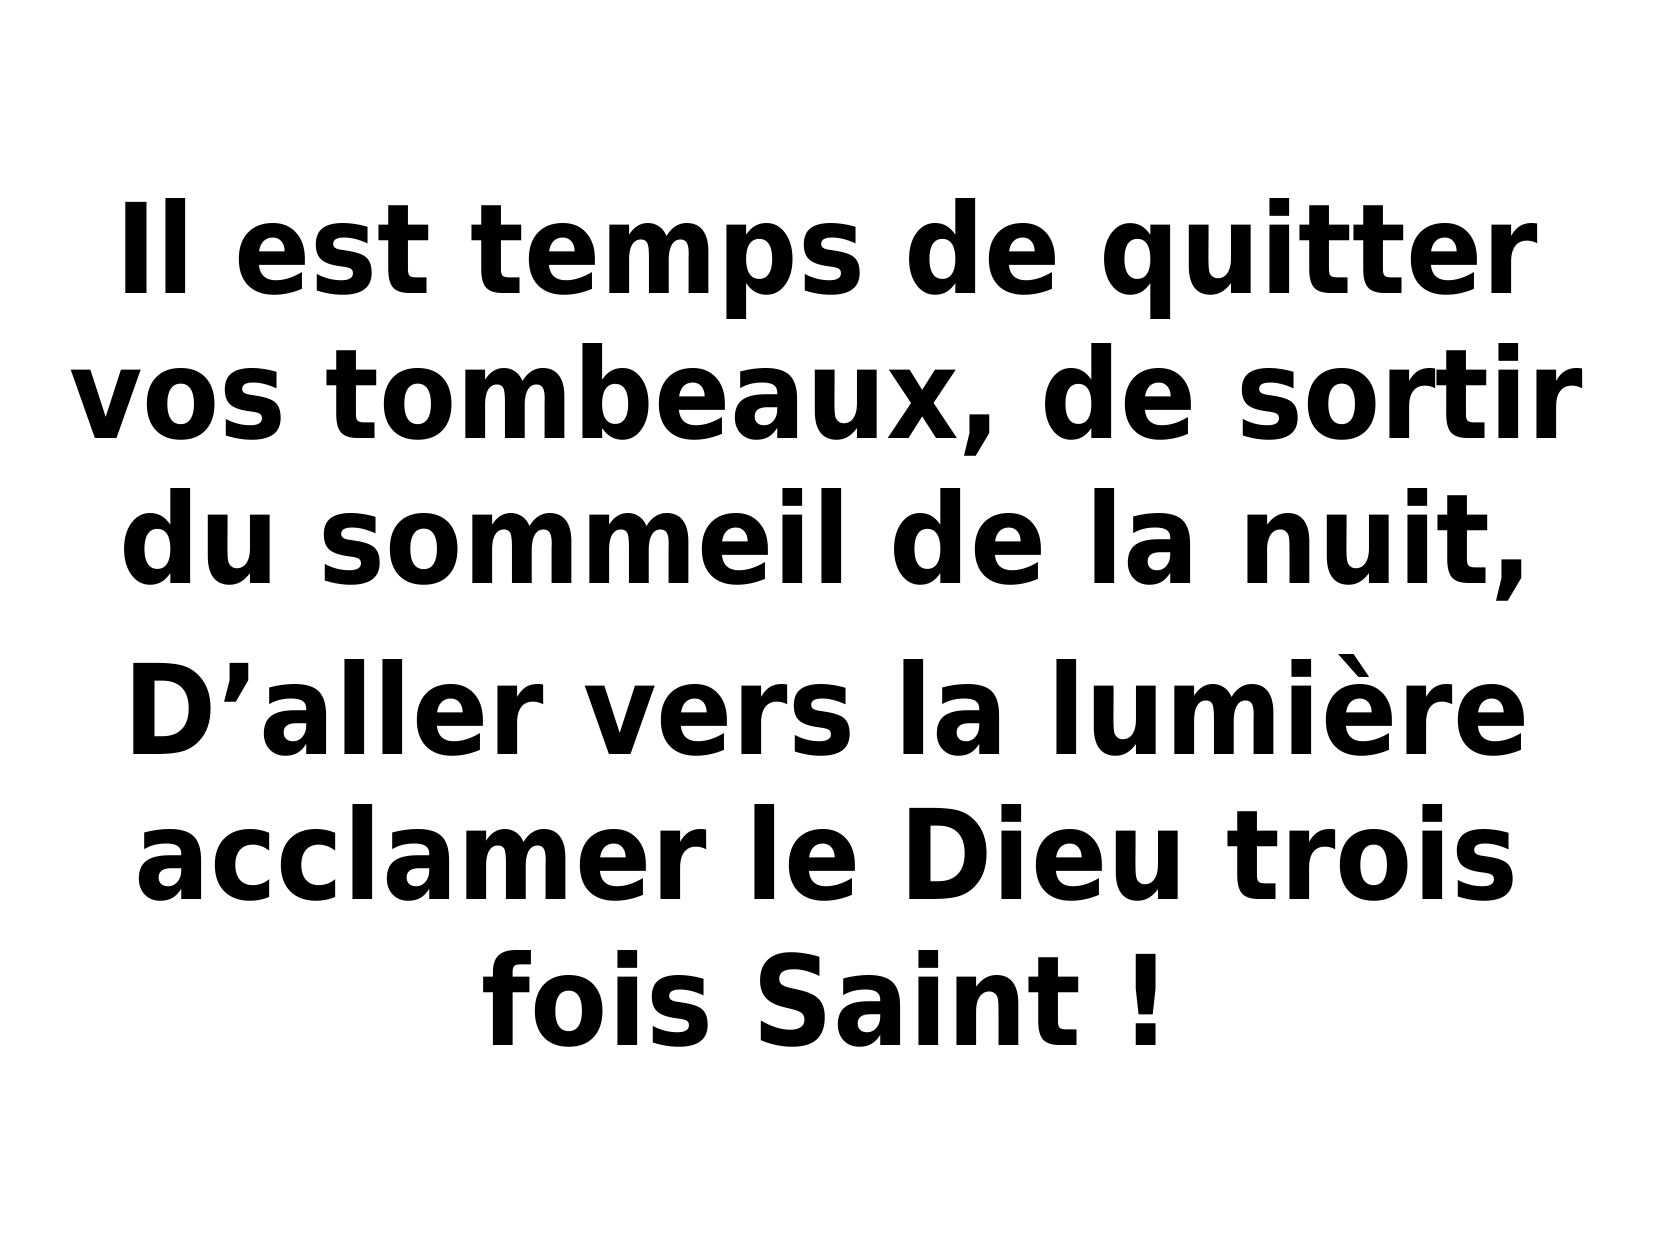

# Il est temps de quitter vos tombeaux, de sortir du sommeil de la nuit,
D’aller vers la lumière acclamer le Dieu trois fois Saint !